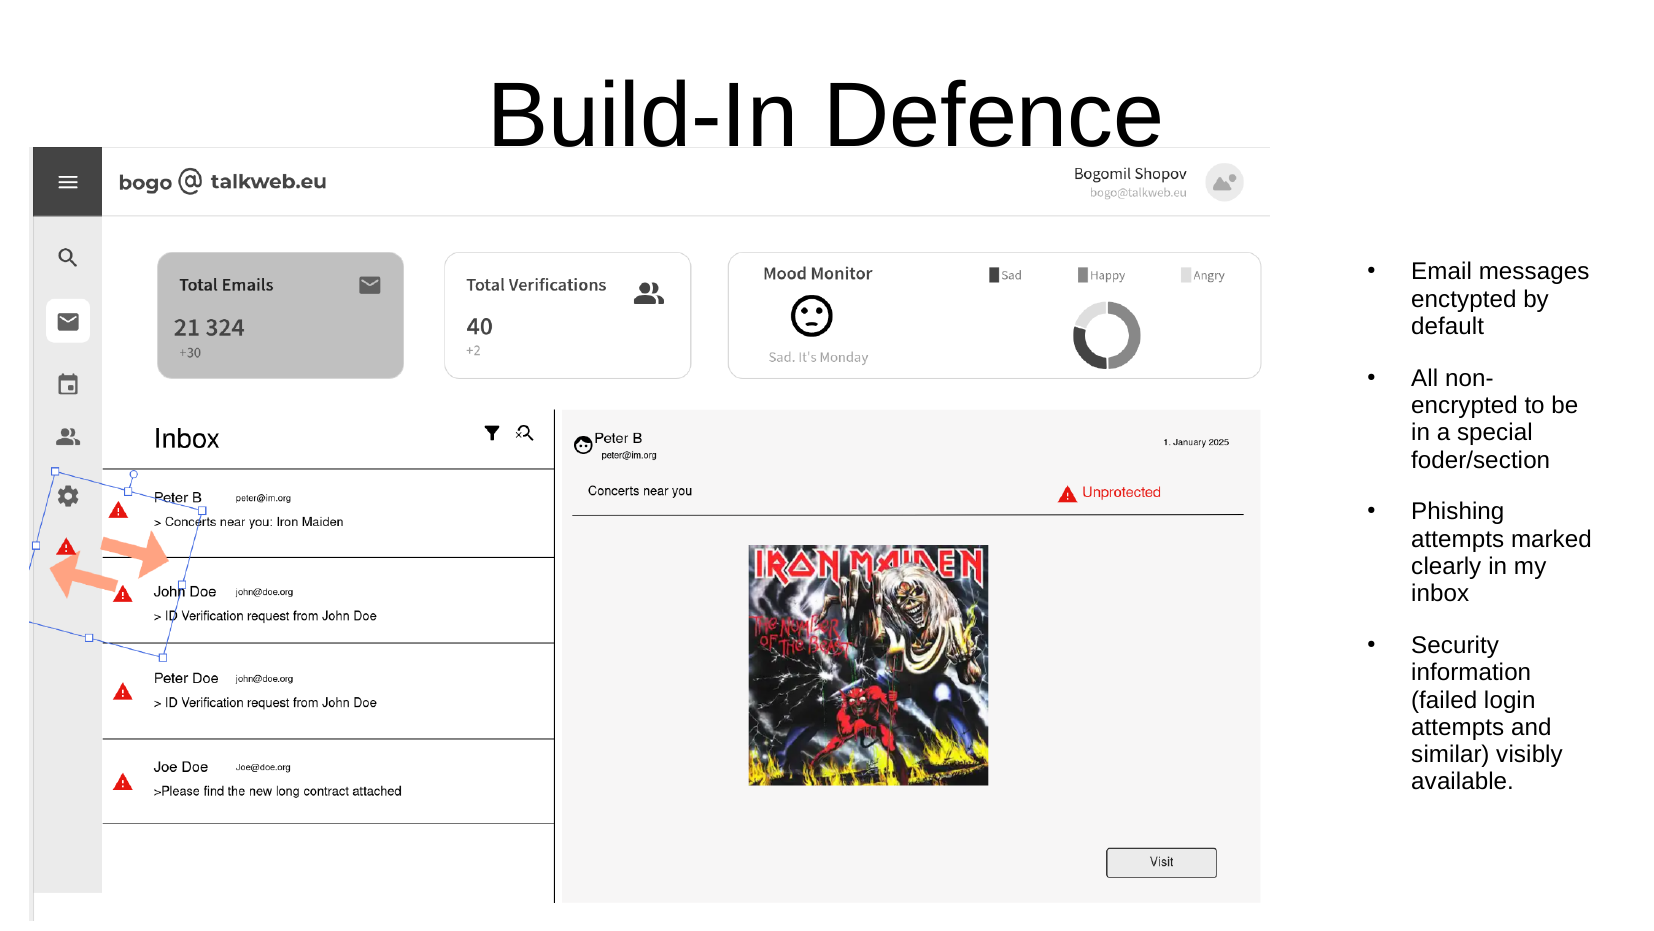

# Build-In Defence
Email messages enctypted by default
All non-encrypted to be in a special foder/section
Phishing attempts marked clearly in my inbox
Security information (failed login attempts and similar) visibly available.